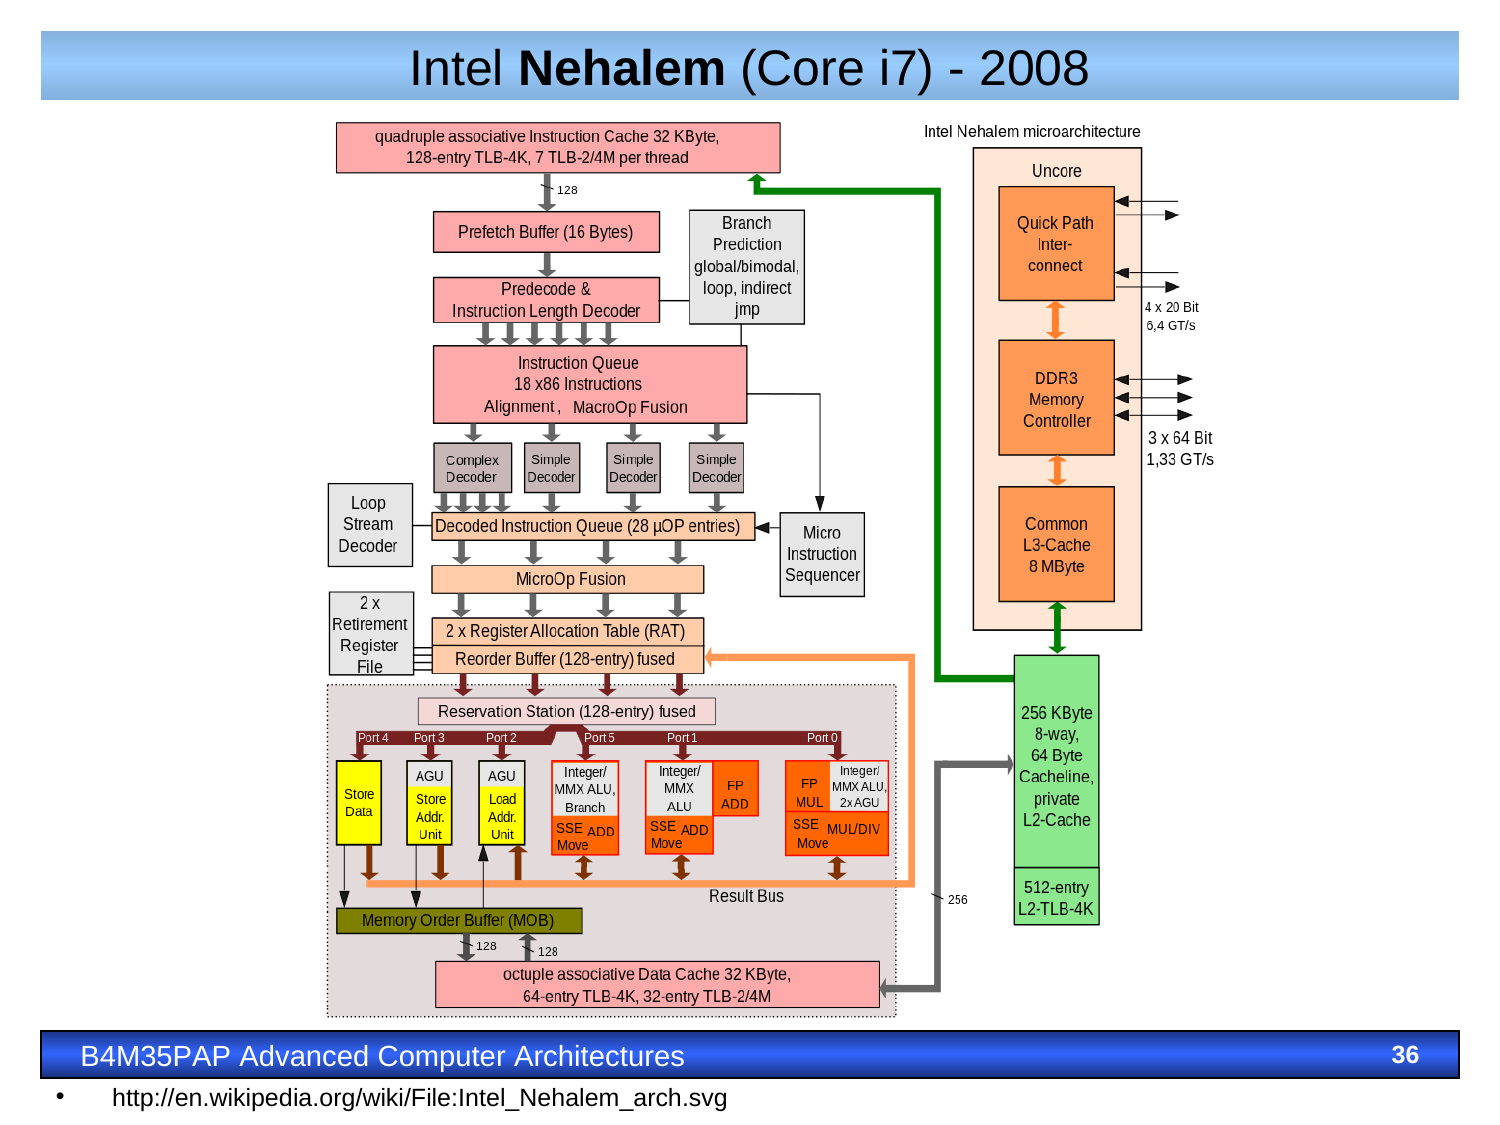

# Intel Nehalem (Core i7) - 2008
http://en.wikipedia.org/wiki/File:Intel_Nehalem_arch.svg